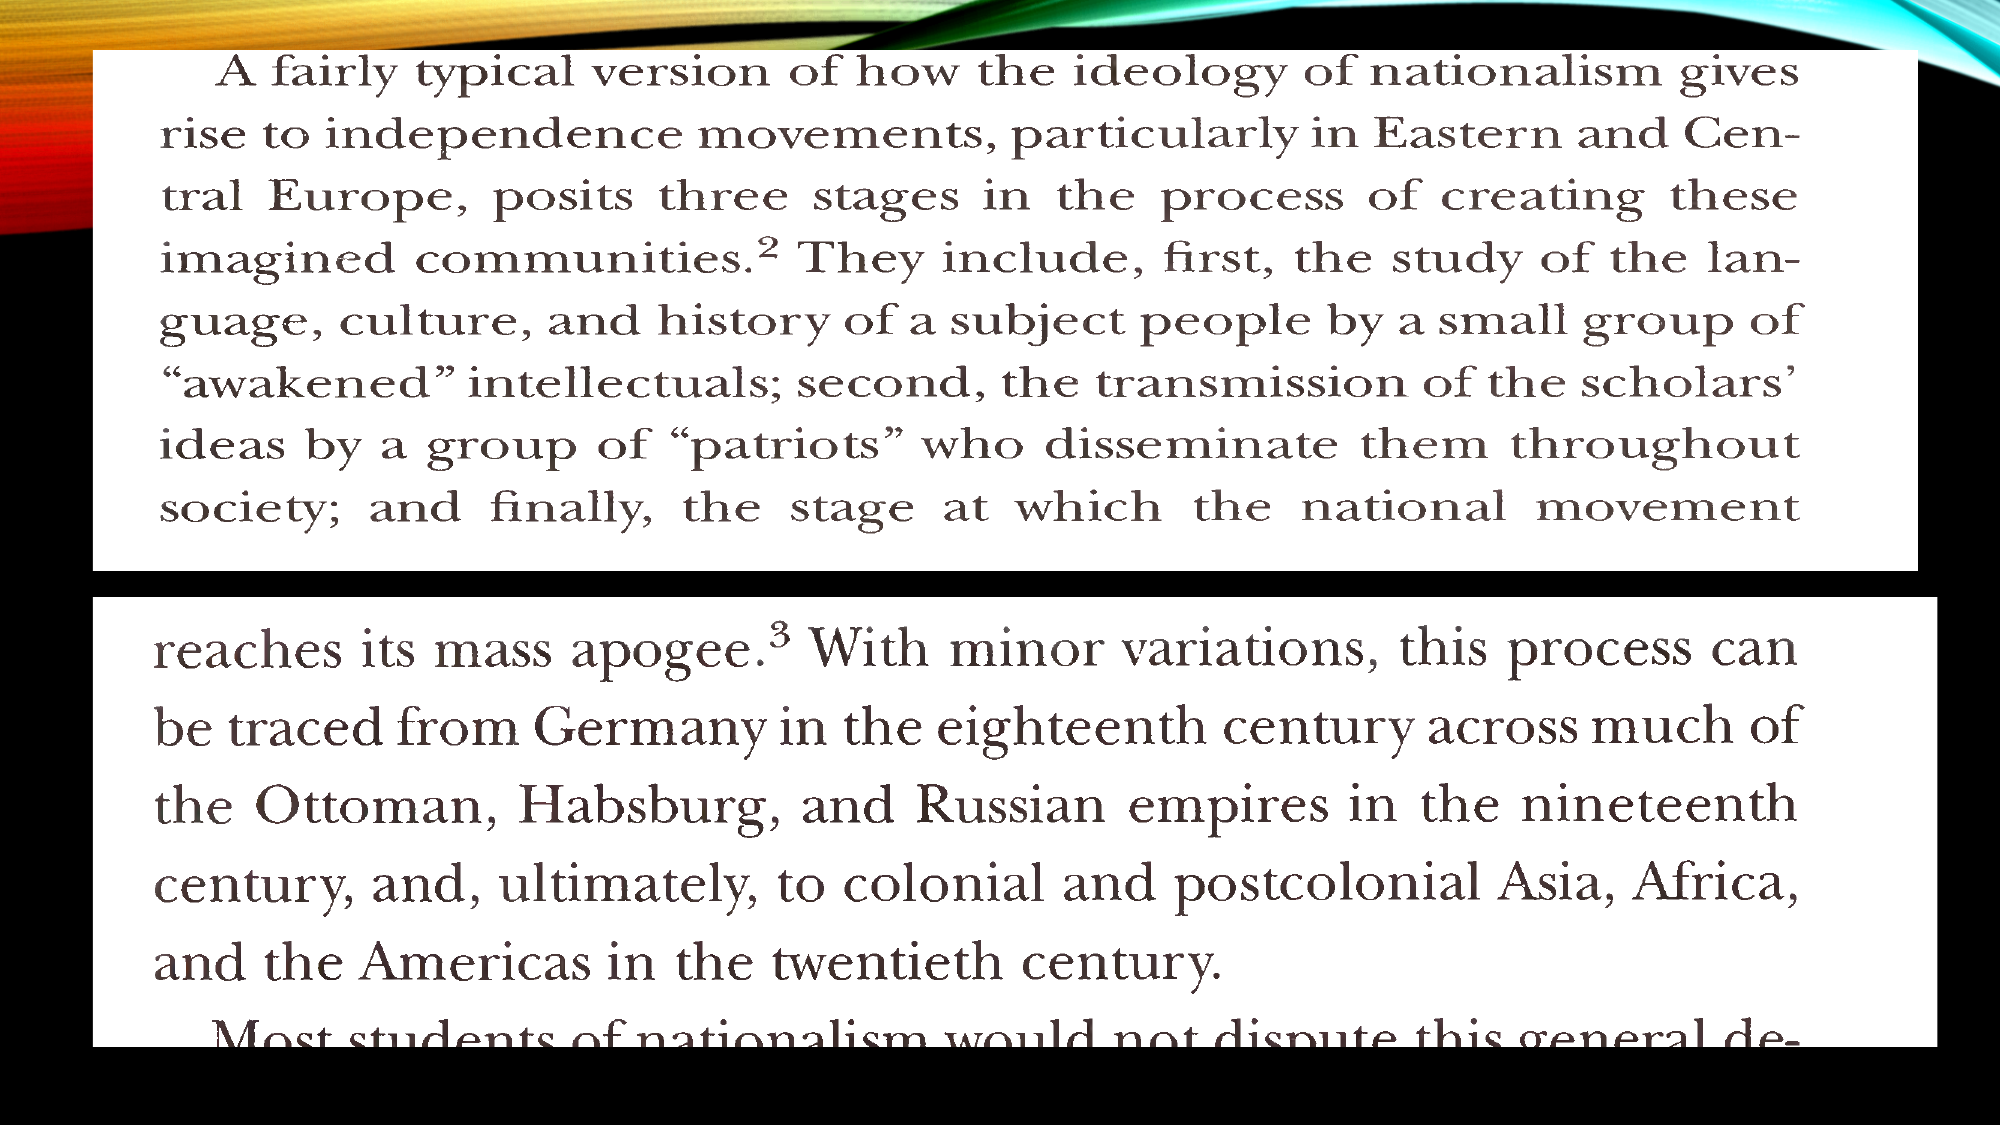

# PatriCk Geary – The Myth Of Nations